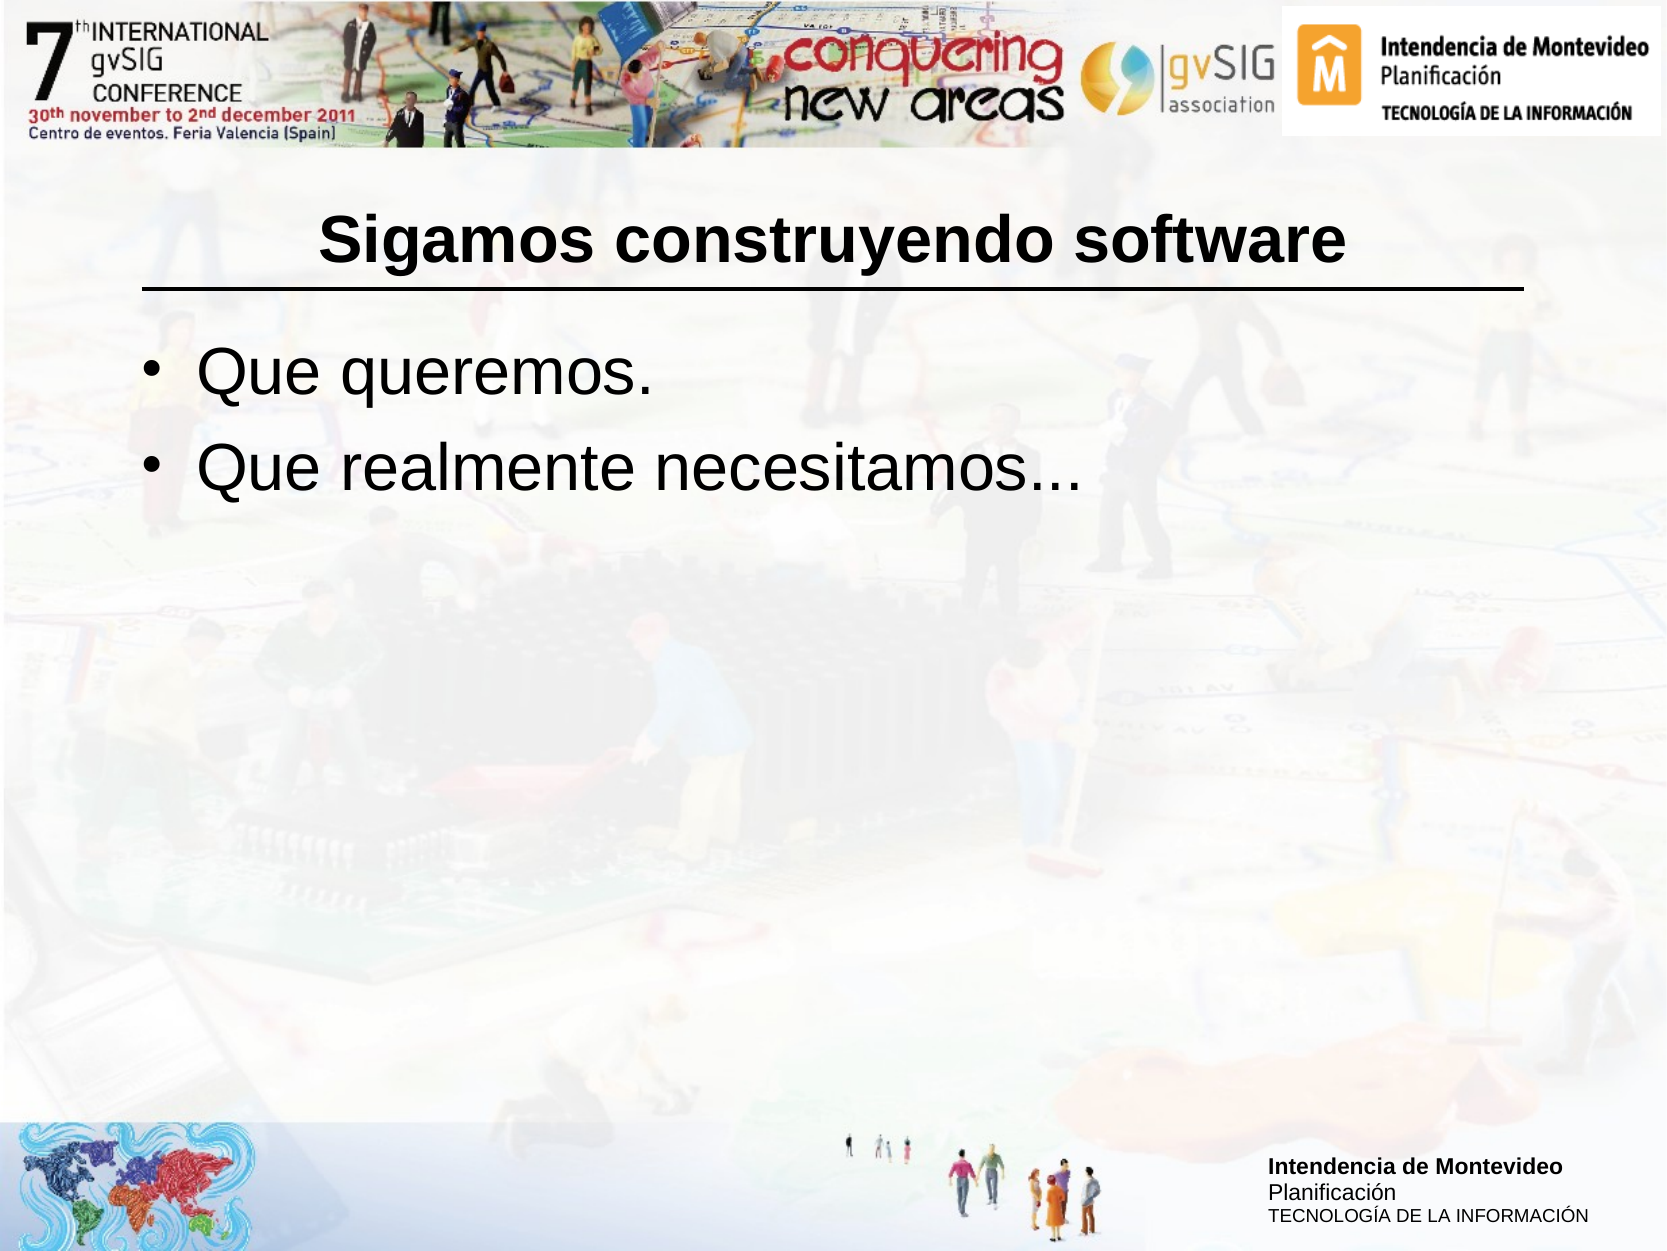

# Sigamos construyendo software
Que queremos.
Que realmente necesitamos...